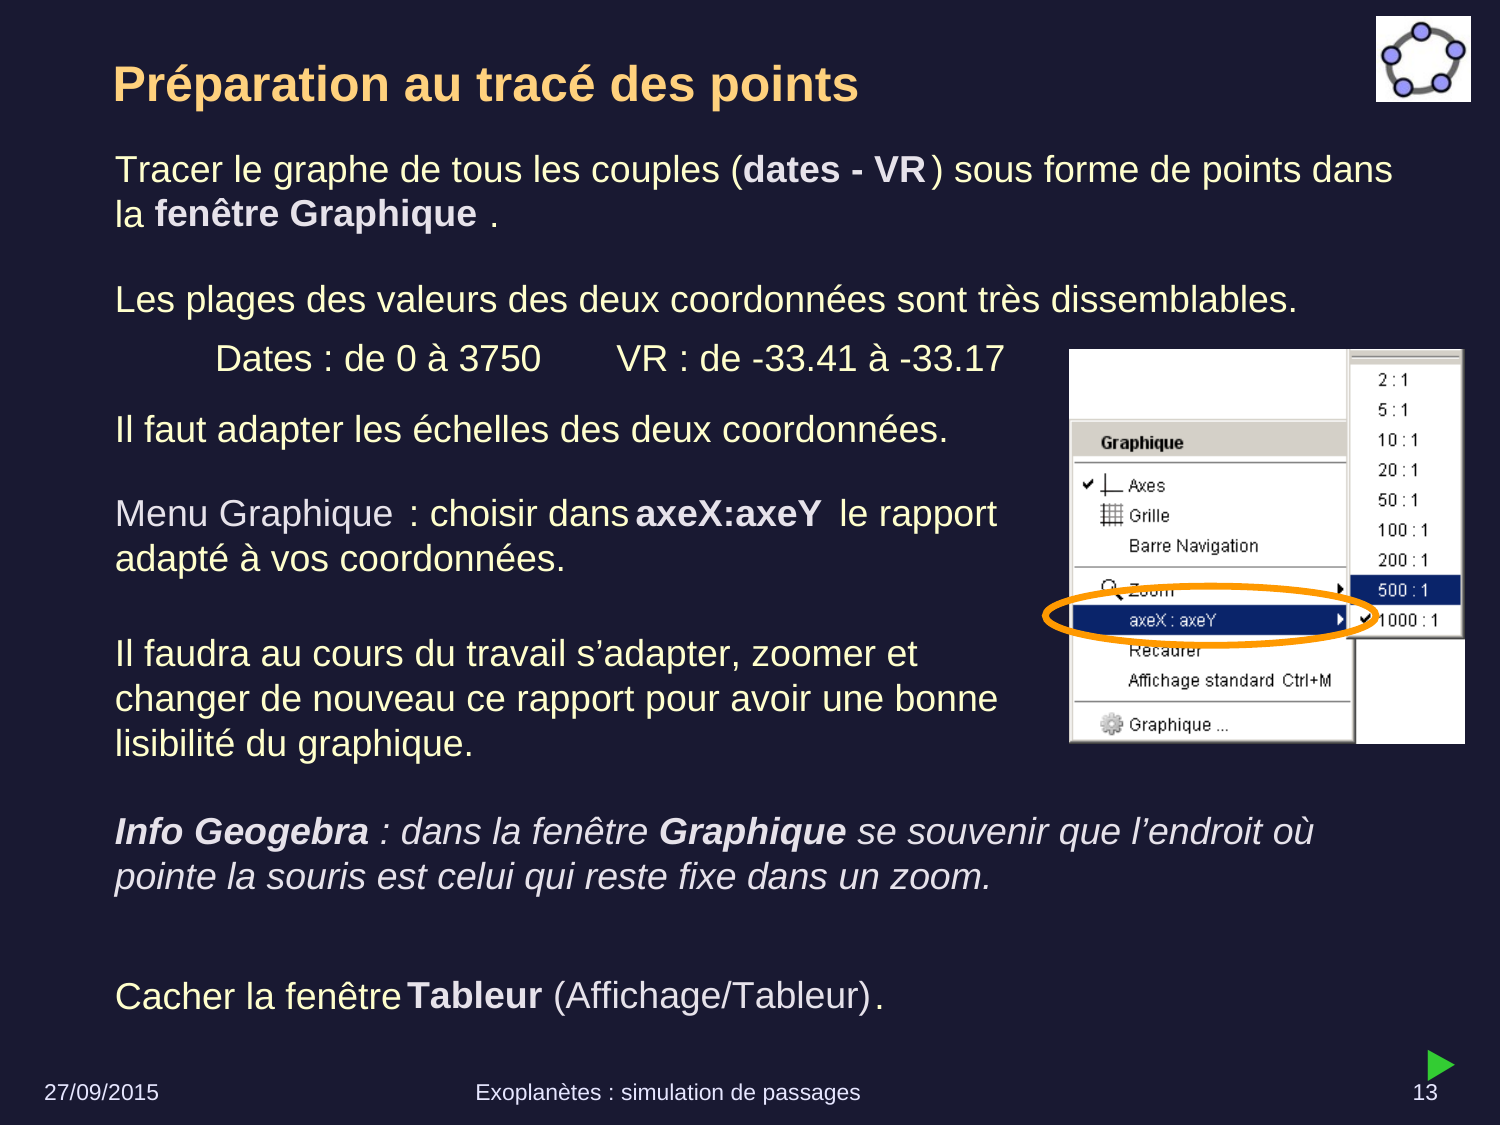

Préparation au tracé des points
Tracer le graphe de tous les couples ( ) sous forme de points dans la .
dates - VR
fenêtre Graphique
Les plages des valeurs des deux coordonnées sont très dissemblables.
VR : de -33.41 à -33.17
Dates : de 0 à 3750
Il faut adapter les échelles des deux coordonnées.
 : choisir dans le rapport adapté à vos coordonnées.
Menu Graphique
axeX:axeY
Il faudra au cours du travail s’adapter, zoomer et changer de nouveau ce rapport pour avoir une bonne lisibilité du graphique.
Info Geogebra : dans la fenêtre Graphique se souvenir que l’endroit où pointe la souris est celui qui reste fixe dans un zoom.
Tableur (Affichage/Tableur)
Cacher la fenêtre .

27/09/2015
Exoplanètes : simulation de passages
13